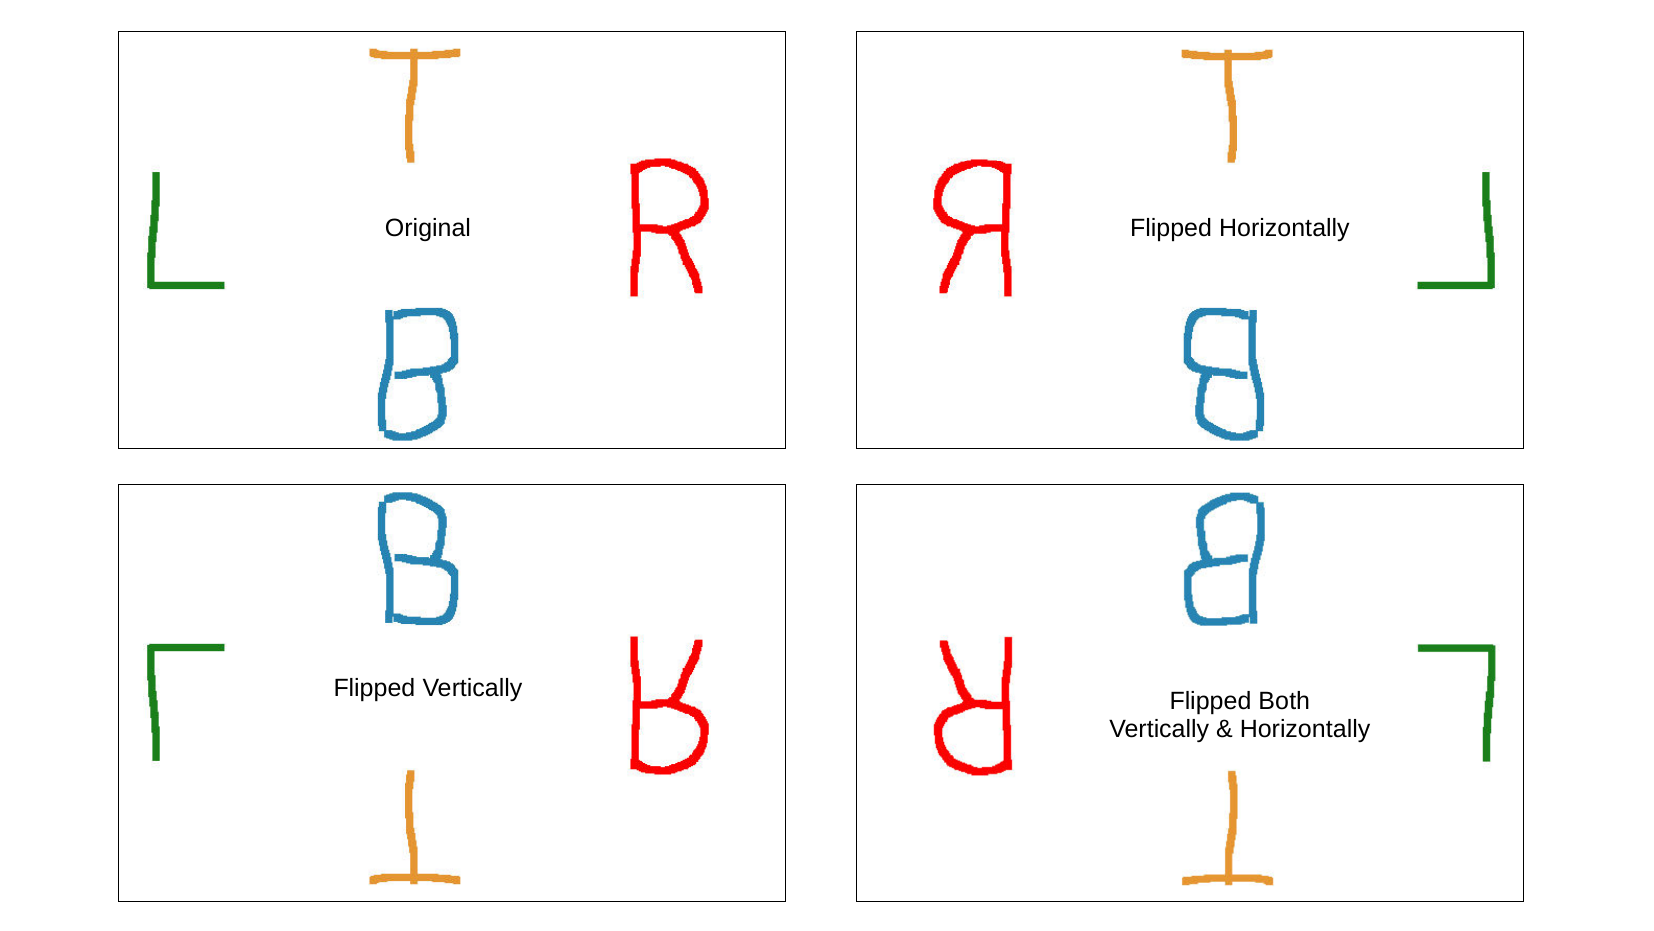

Original
Flipped Horizontally
Flipped Vertically
Flipped Both
Vertically & Horizontally